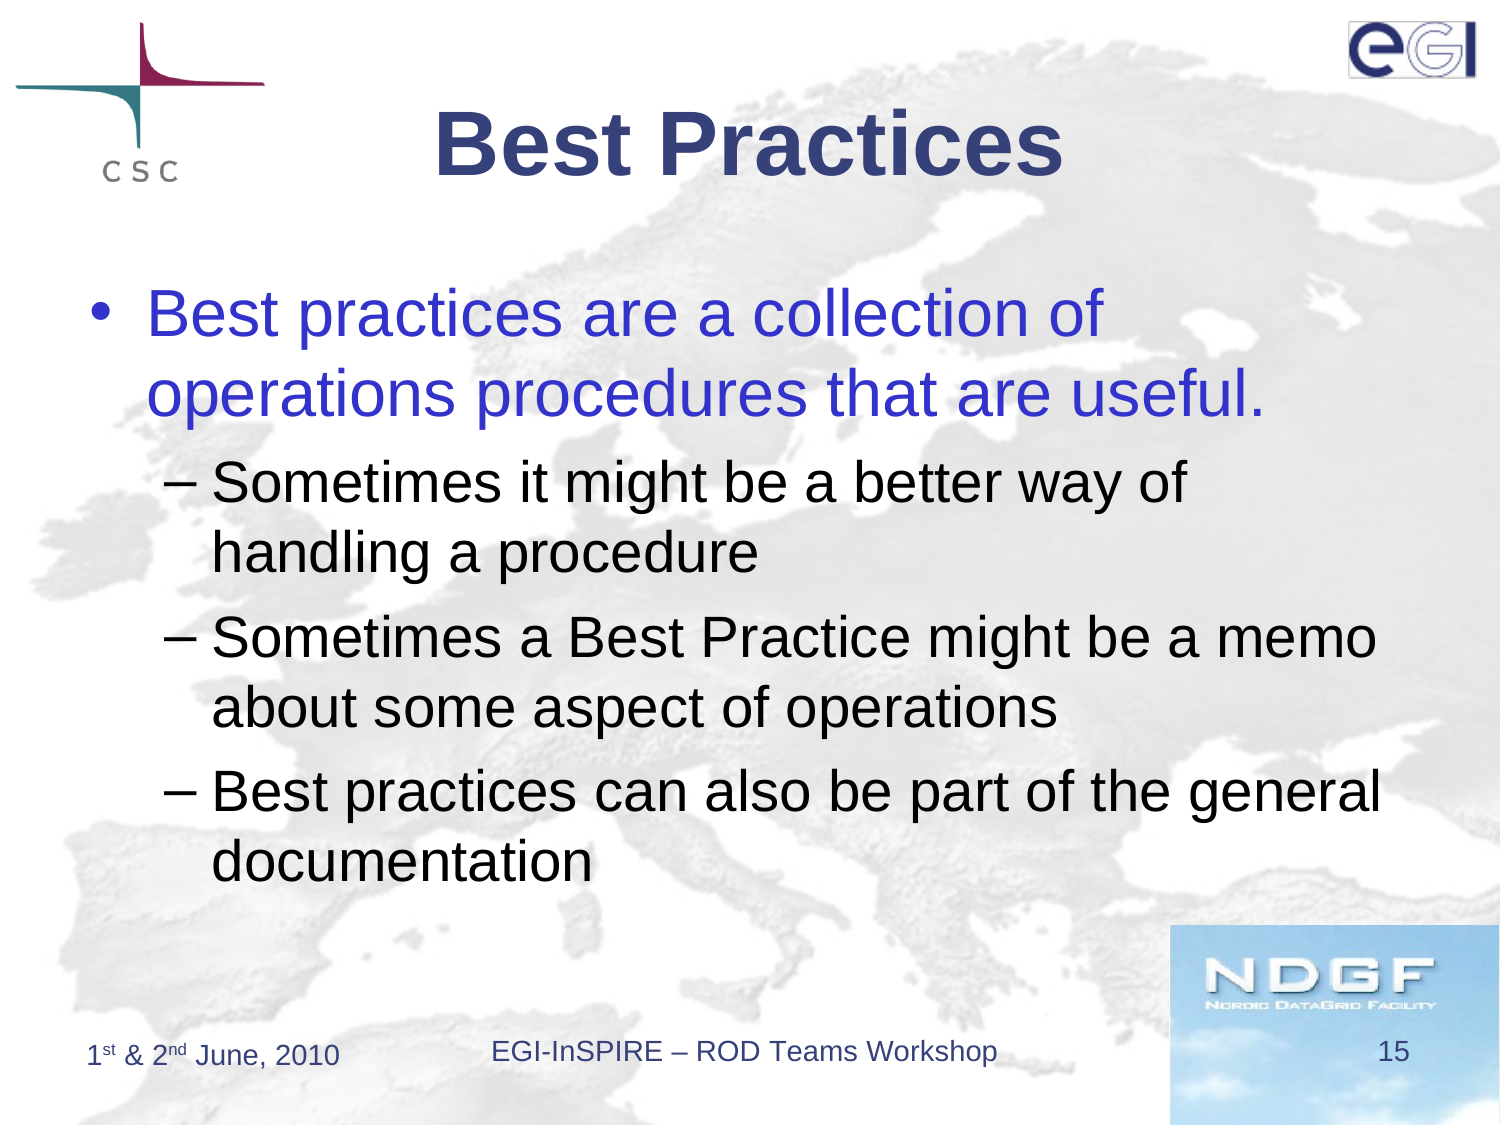

# Best Practices
Best practices are a collection of operations procedures that are useful.
Sometimes it might be a better way of handling a procedure
Sometimes a Best Practice might be a memo about some aspect of operations
Best practices can also be part of the general documentation
15